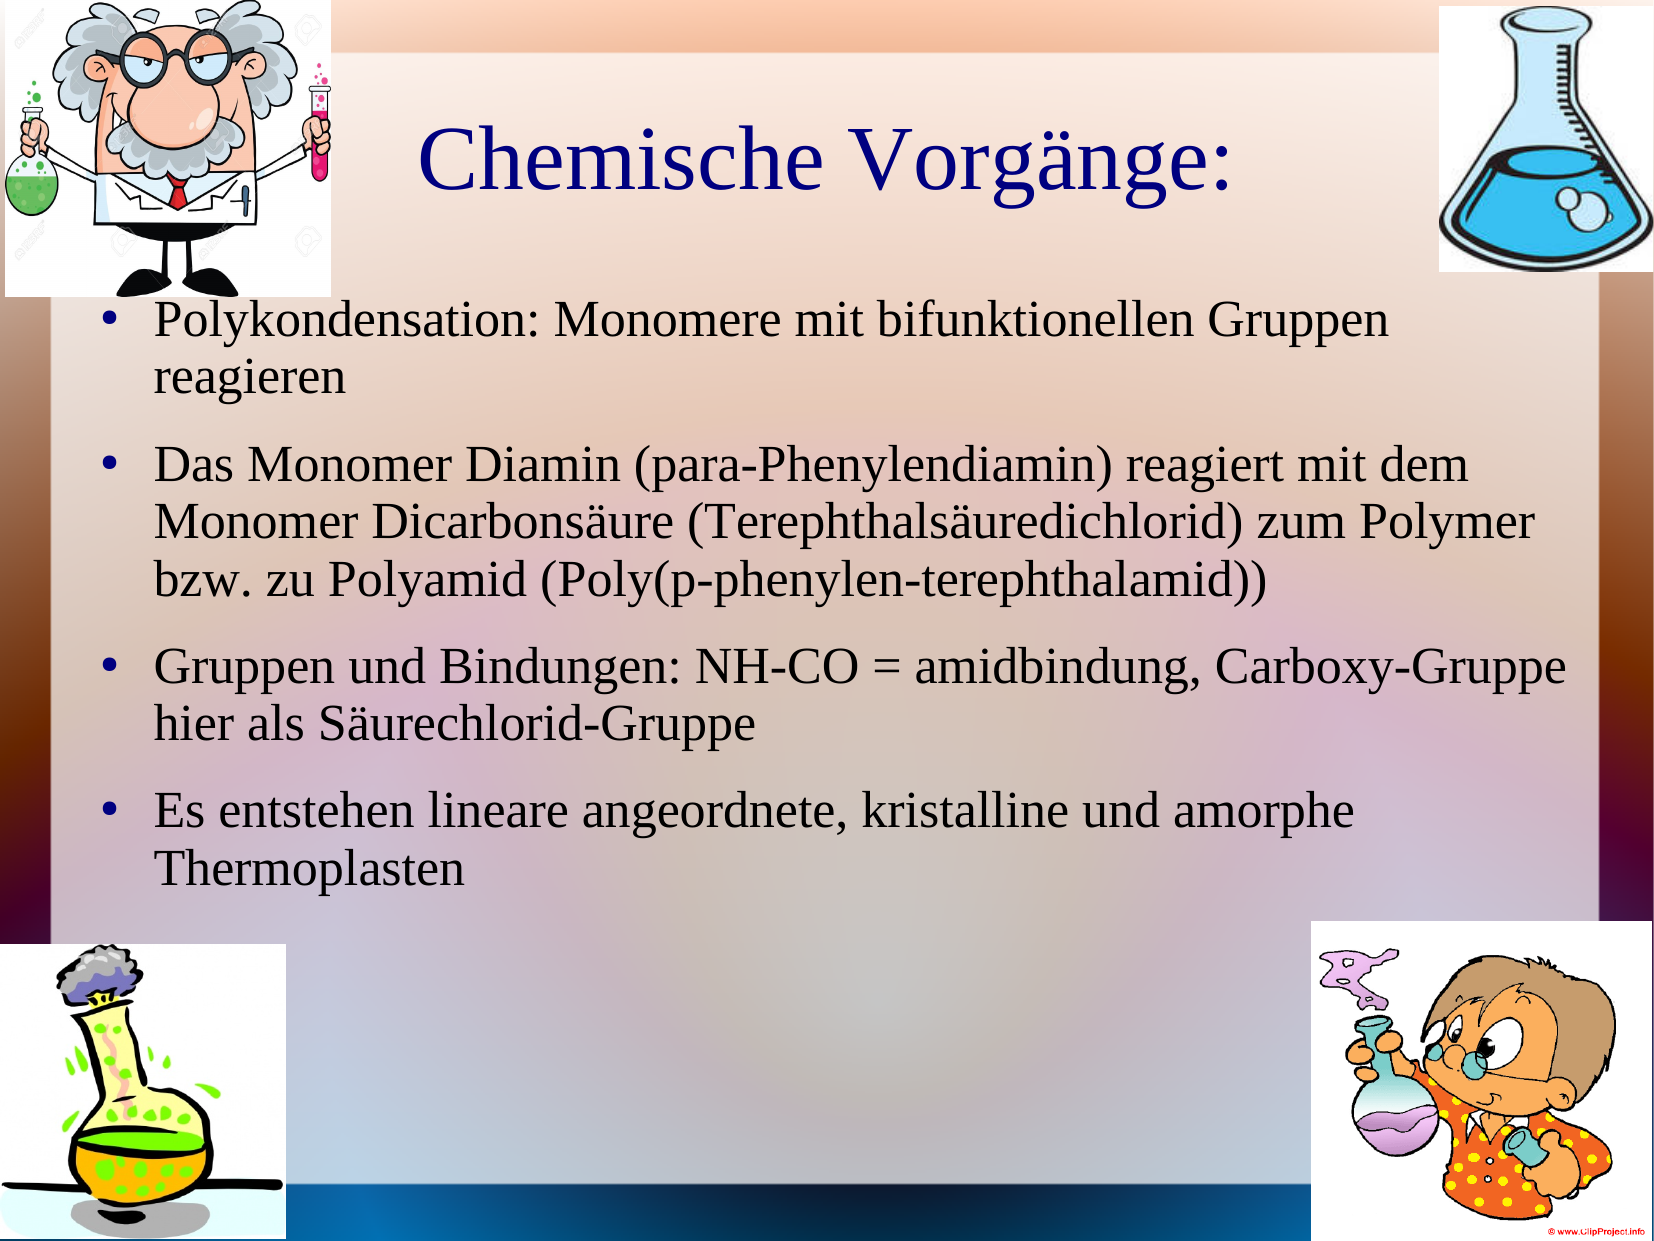

# Chemische Vorgänge:
Polykondensation: Monomere mit bifunktionellen Gruppen reagieren
Das Monomer Diamin (para-Phenylendiamin) reagiert mit dem Monomer Dicarbonsäure (Terephthalsäuredichlorid) zum Polymer bzw. zu Polyamid (Poly(p-phenylen-terephthalamid))
Gruppen und Bindungen: NH-CO = amidbindung, Carboxy-Gruppe hier als Säurechlorid-Gruppe
Es entstehen lineare angeordnete, kristalline und amorphe Thermoplasten